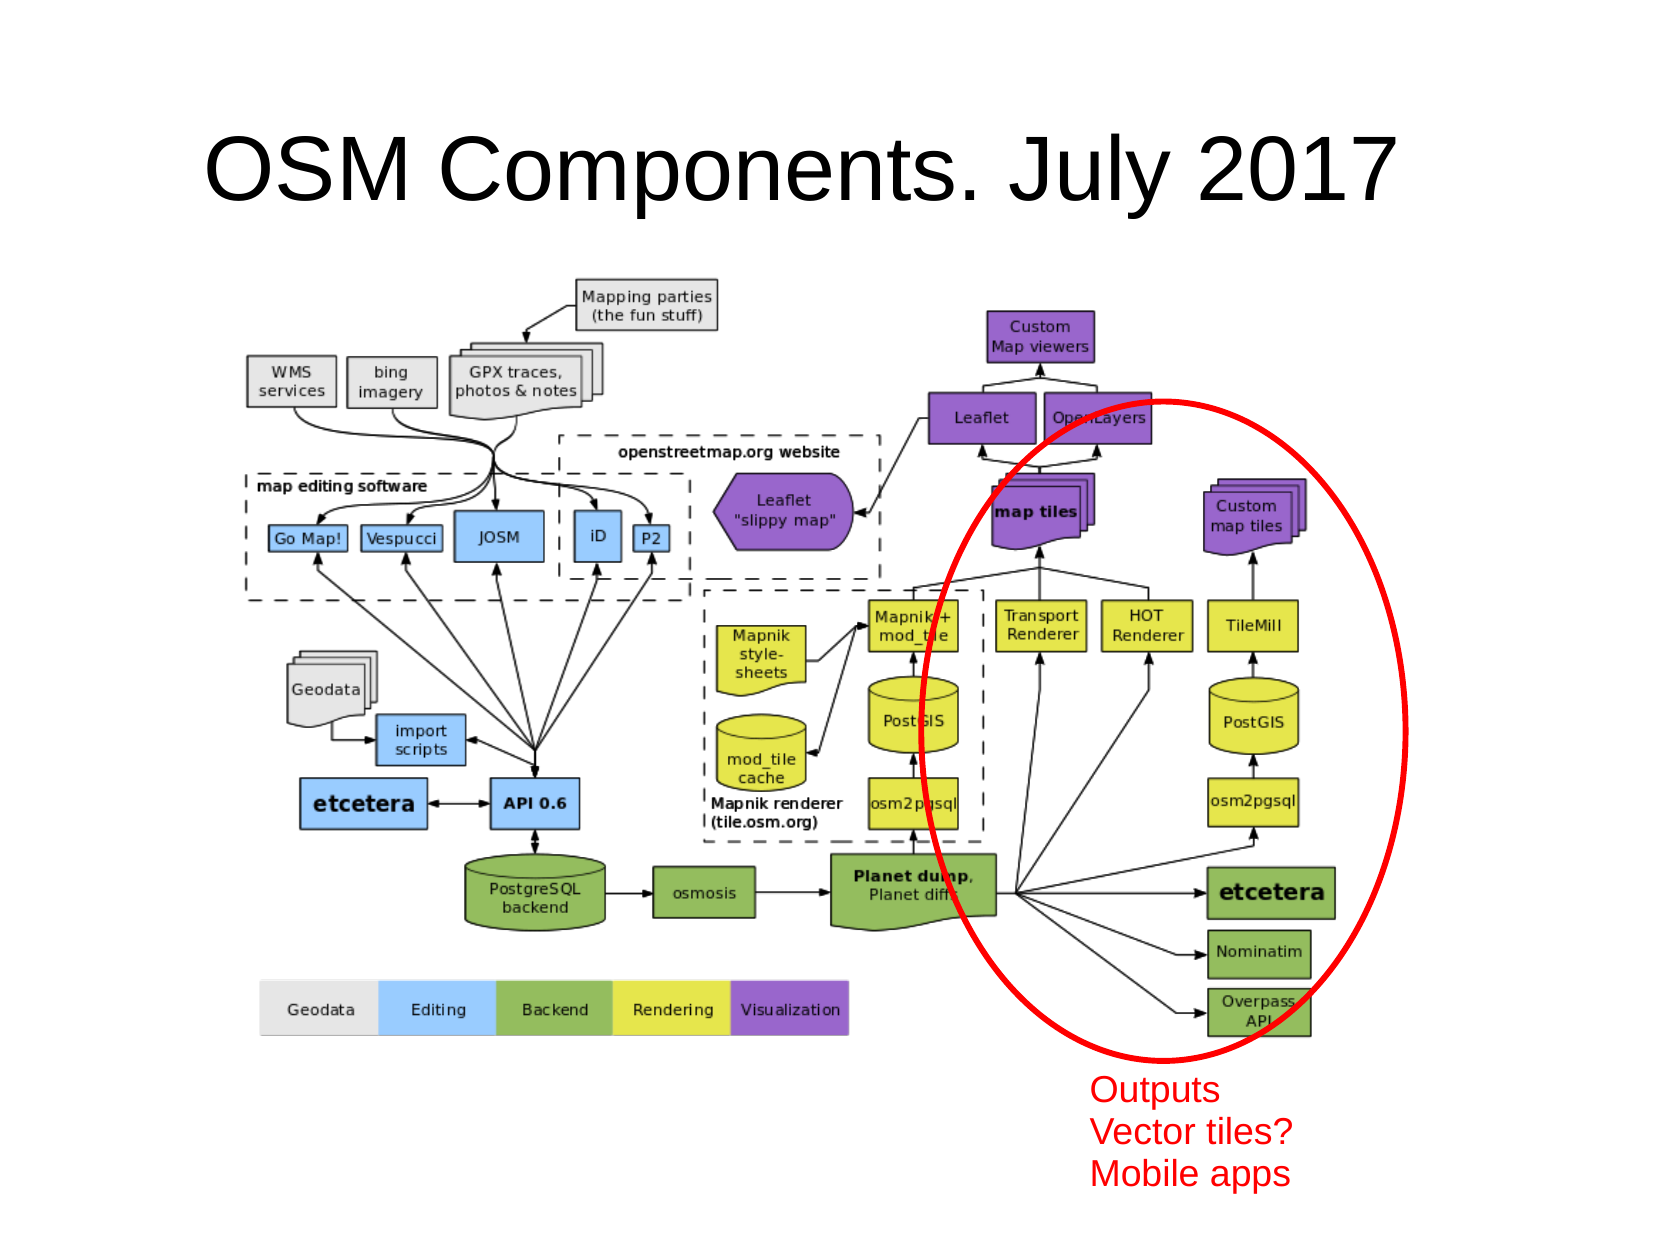

# OSM Components. July 2017
Outputs
Vector tiles?
Mobile apps